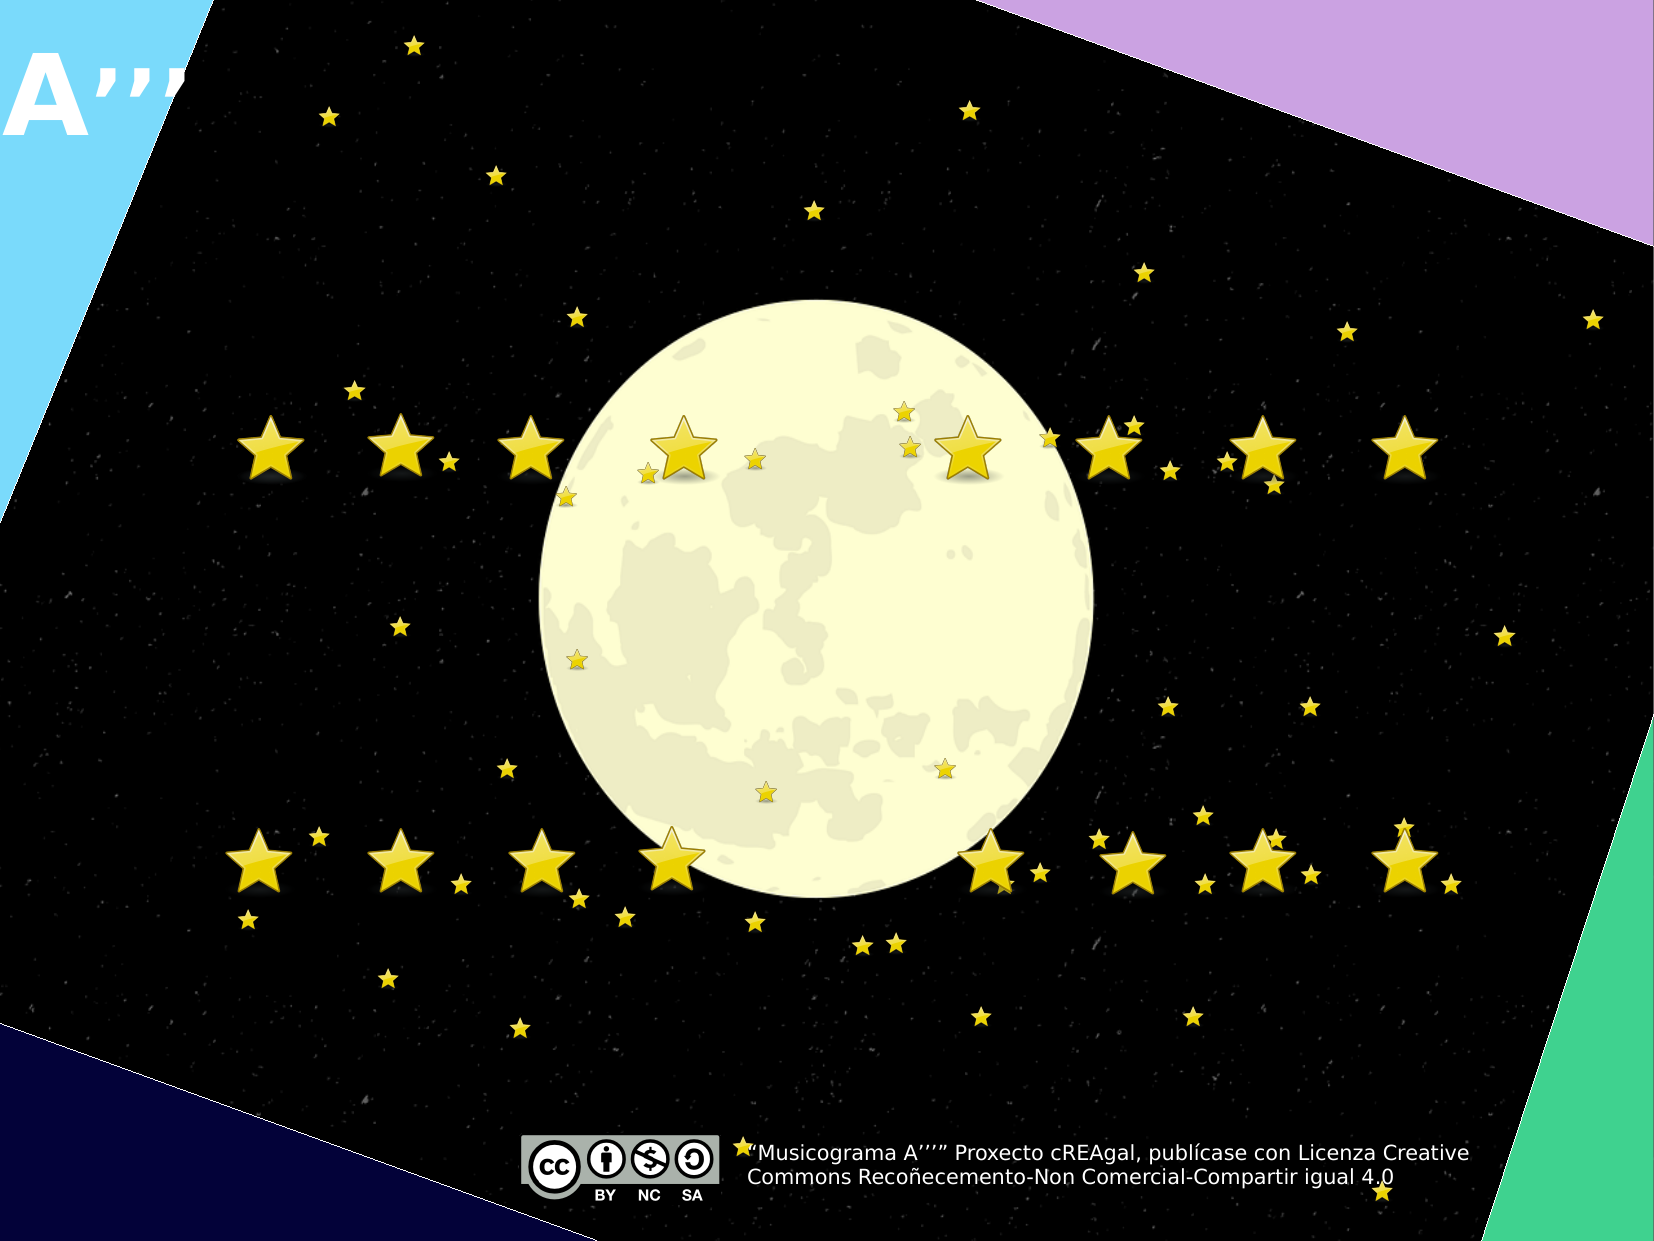

A’’’
“Musicograma A’’’” Proxecto cREAgal, publícase con Licenza Creative Commons Recoñecemento-Non Comercial-Compartir igual 4.0